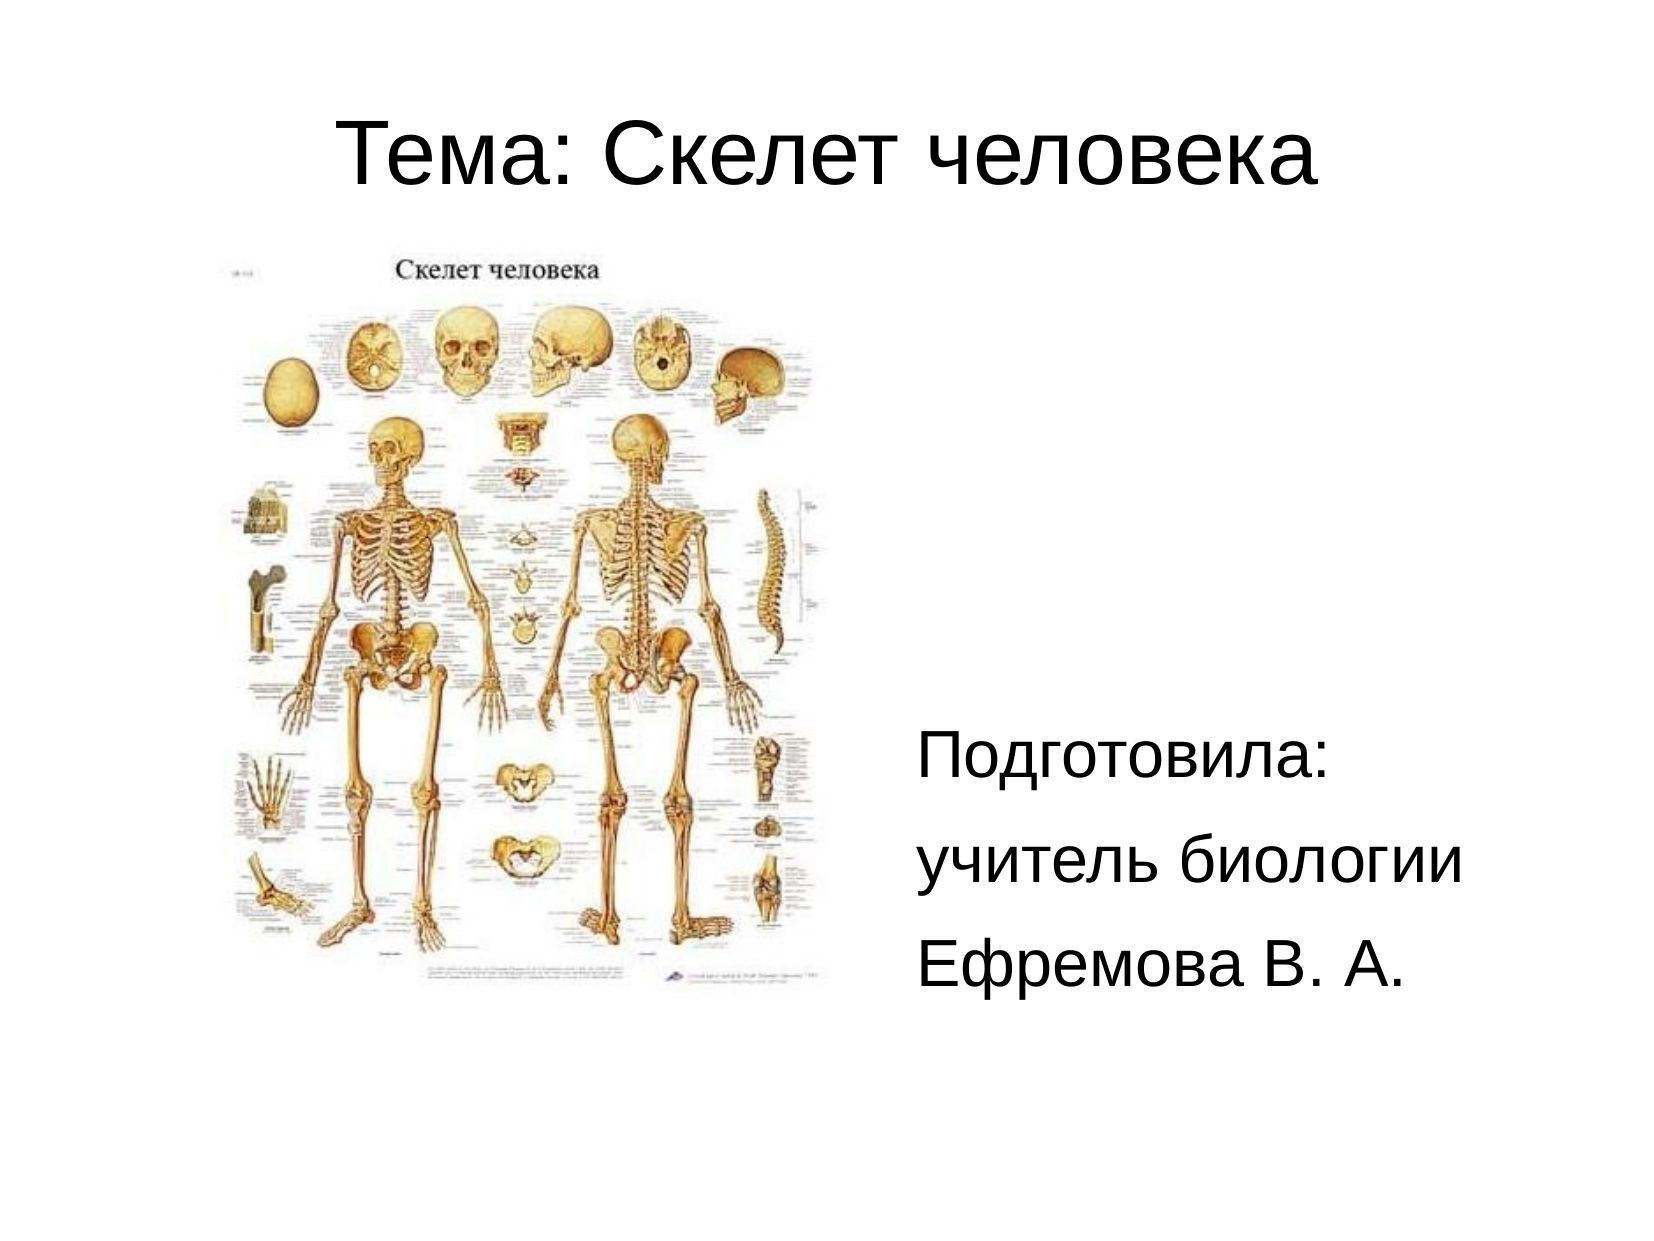

# Тема: Скелет человека
Подготовила:
учитель биологии
Ефремова В. А.